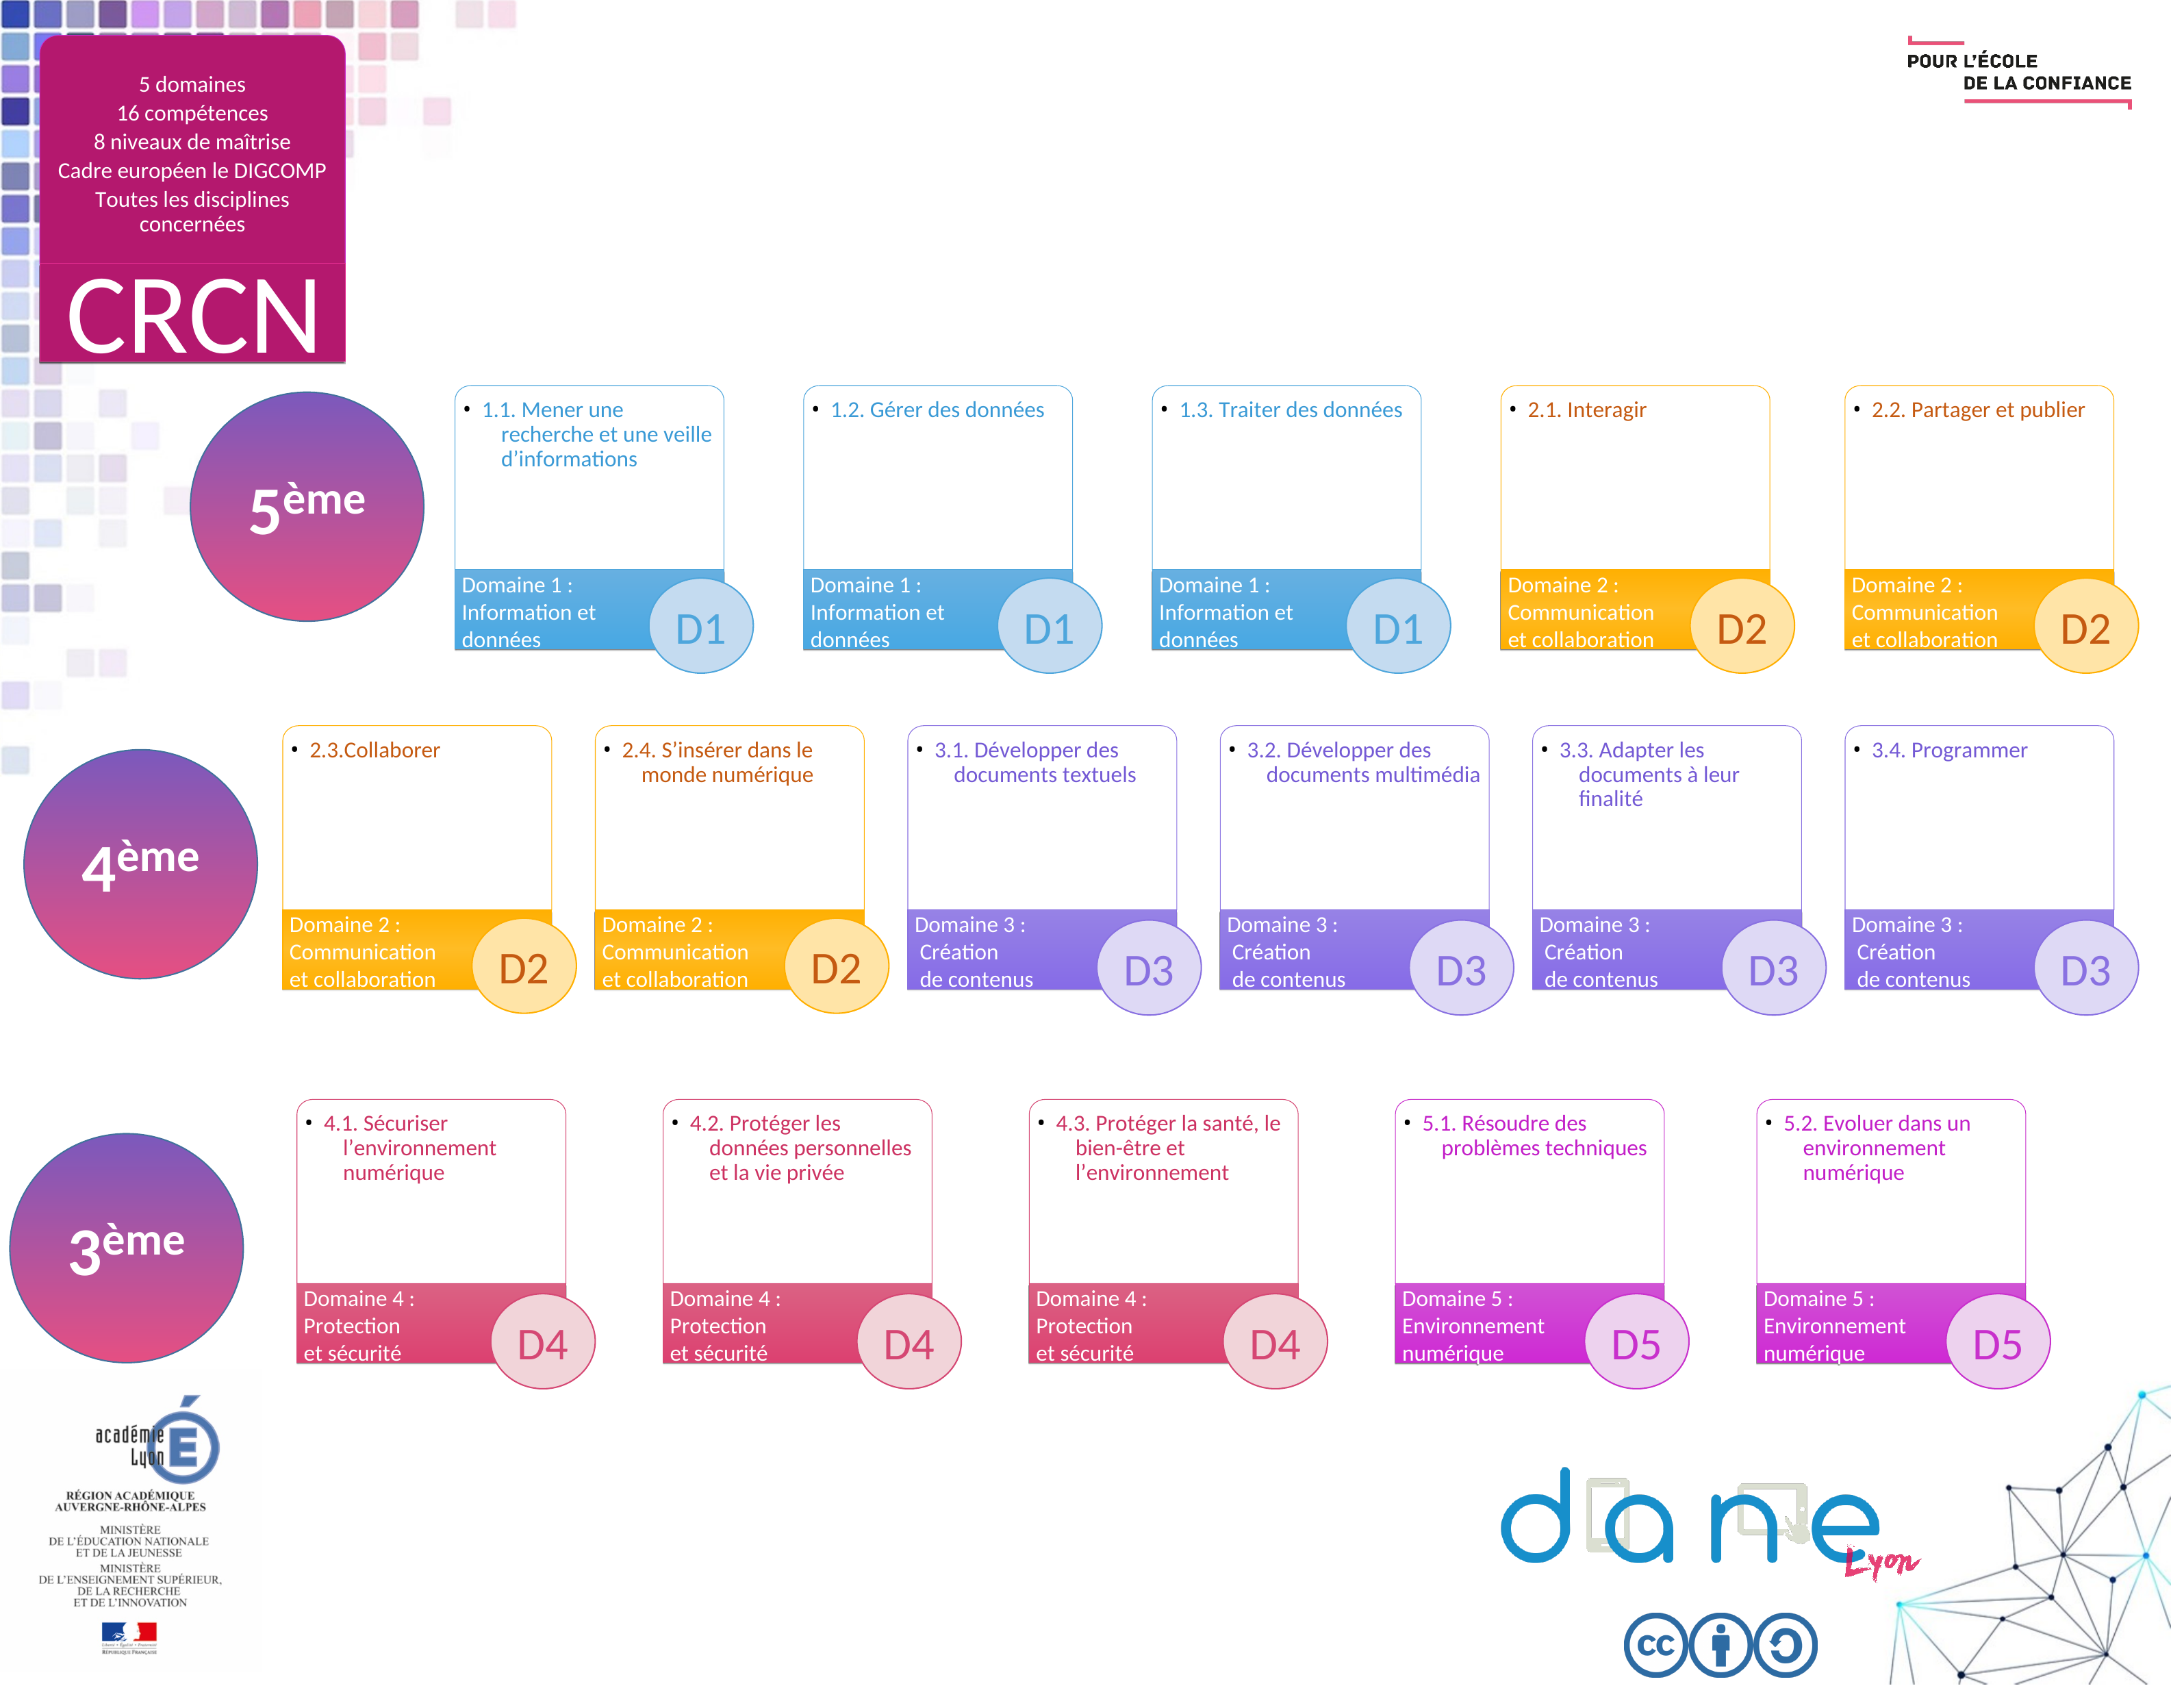

5 domaines
16 compétences
8 niveaux de maîtrise
Cadre européen le DIGCOMP
Toutes les disciplines concernées
CRCN
1.1. Mener une recherche et une veille d’informations
Domaine 1 : Information et données
D1
1.2. Gérer des données
Domaine 1 : Information et données
D1
1.3. Traiter des données
Domaine 1 : Information et données
D1
2.1. Interagir
Domaine 2 : Communication et collaboration
D2
2.2. Partager et publier
Domaine 2 : Communication et collaboration
D2
5ème
2.3.Collaborer
Domaine 2 : Communication et collaboration
D2
2.4. S’insérer dans le monde numérique
Domaine 2 : Communication et collaboration
D2
3.1. Développer des documents textuels
Domaine 3 :
 Création
 de contenus
D3
3.2. Développer des documents multimédia
Domaine 3 :
 Création
 de contenus
D3
3.3. Adapter les documents à leur finalité
Domaine 3 :
 Création
 de contenus
D3
3.4. Programmer
Domaine 3 :
 Création
 de contenus
D3
4ème
4.1. Sécuriser l’environnement numérique
Domaine 4 :
Protection
et sécurité
D4
4.2. Protéger les données personnelles et la vie privée
Domaine 4 :
Protection
et sécurité
D4
4.3. Protéger la santé, le bien-être et l’environnement
Domaine 4 :
Protection
et sécurité
D4
5.1. Résoudre des problèmes techniques
Domaine 5 :
Environnement numérique
D5
5.2. Evoluer dans un environnement numérique
Domaine 5 :
Environnement numérique
D5
3ème